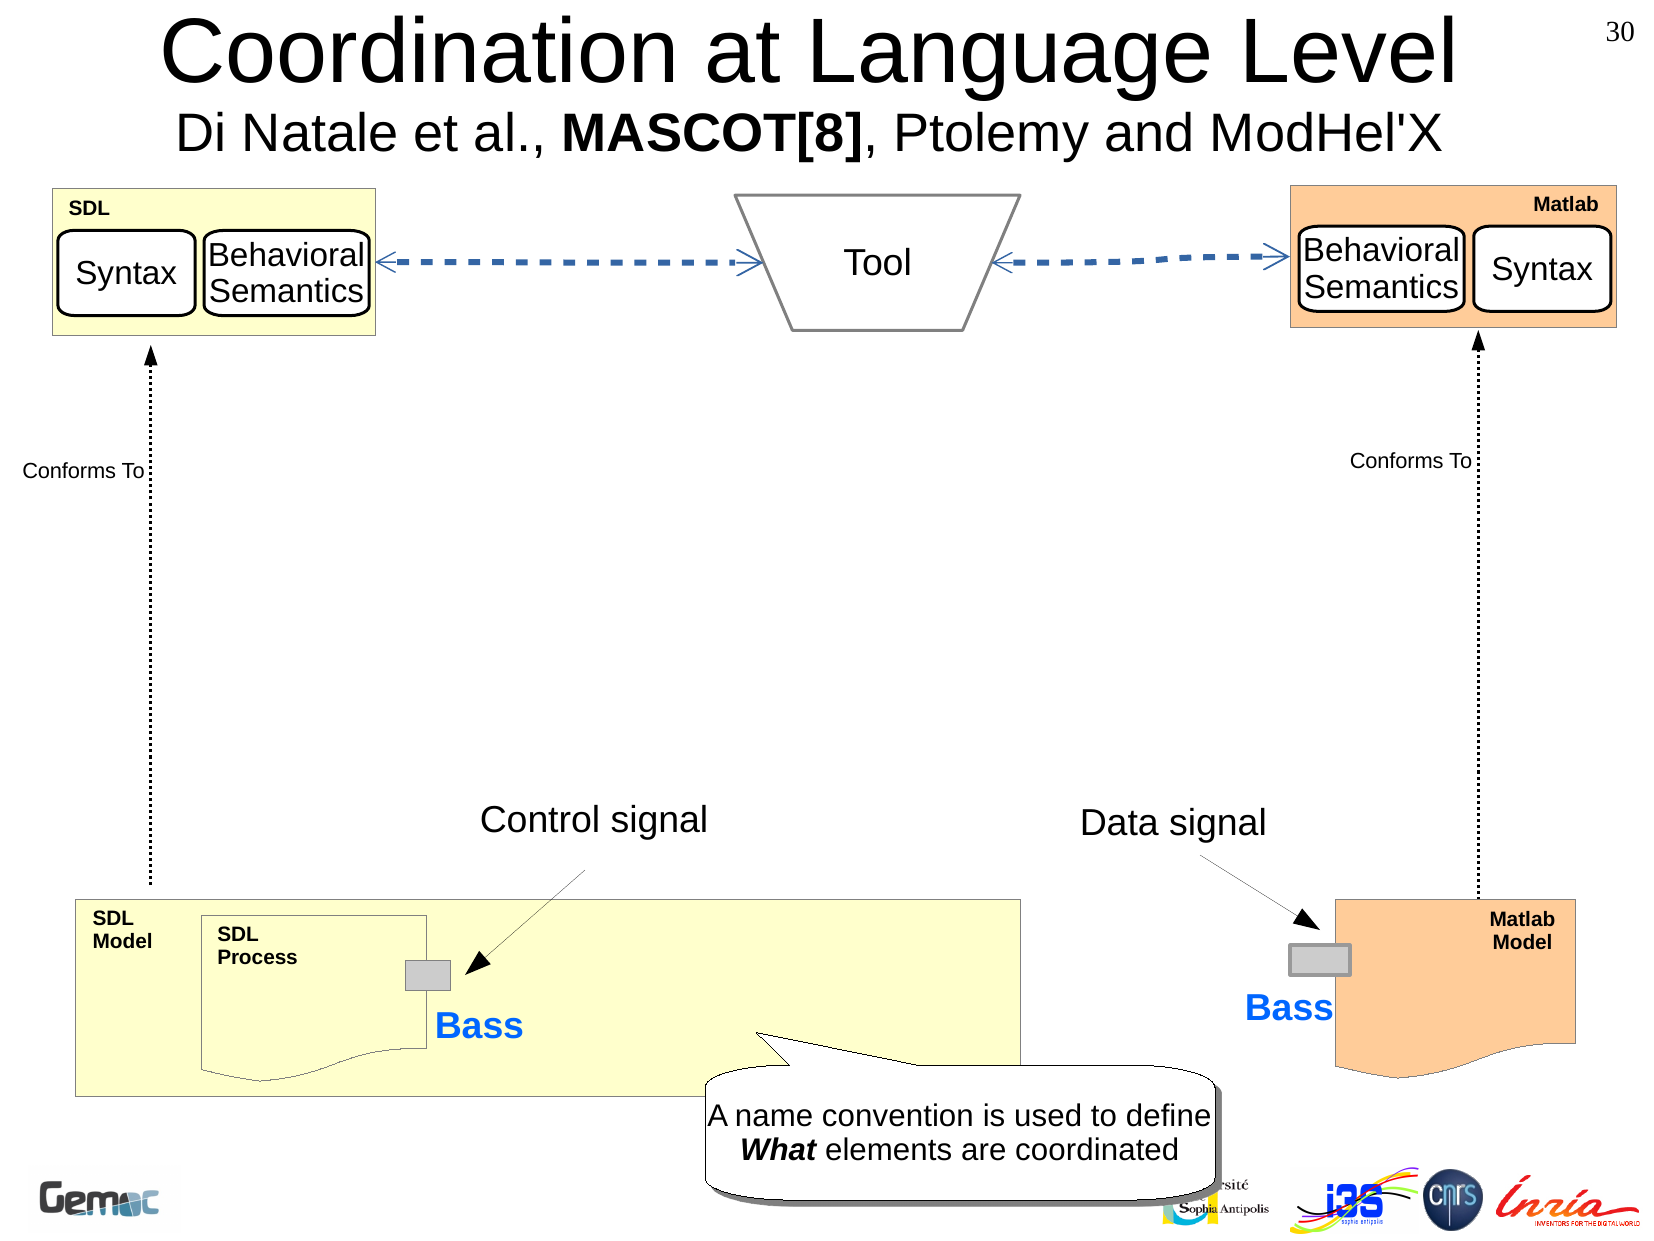

# Coordination at Language Level Di Natale et al., MASCOT[8], Ptolemy and ModHel'X
30
Matlab
SDL
Tool
Behavioral
Semantics
Syntax
Syntax
Behavioral
Semantics
Conforms To
Conforms To
Control signal
Data signal
SDL
Model
Matlab
Model
SDL
Process
Bass
Bass
A name convention is used to define
What elements are coordinated
Language 2
Language 2
Language 2
Language 2
Language 2
Language 2
 generates
 generates
 generates
 generates
 generates
 generates
Conforms to
Conforms to
Conforms to
Conforms to
Conforms to
Conforms to
System
Designer
System
Designer
System
Designer
System
Designer
System
Designer
System
Designer
defines
defines
defines
defines
defines
defines
Model 1
Model 2
Model 3
Model 1
Model 2
Model 3
Model 1
Model 2
Model 3
Model 1
Model 2
Model 3
Model 1
Model 2
Model 3
Model 1
Model 2
Model 3
 Coordination
/
Communication
 Coordination
/
Communication
 Coordination
/
Communication
 Coordination
/
Communication
 Coordination
/
Communication
 Coordination
/
Communication
Model A
Model B
Model B
Model A
Model B
Model B
Model A
Model B
Model B
Model A
Model B
Model B
Model A
Model B
Model B
Model A
Model B
Model B